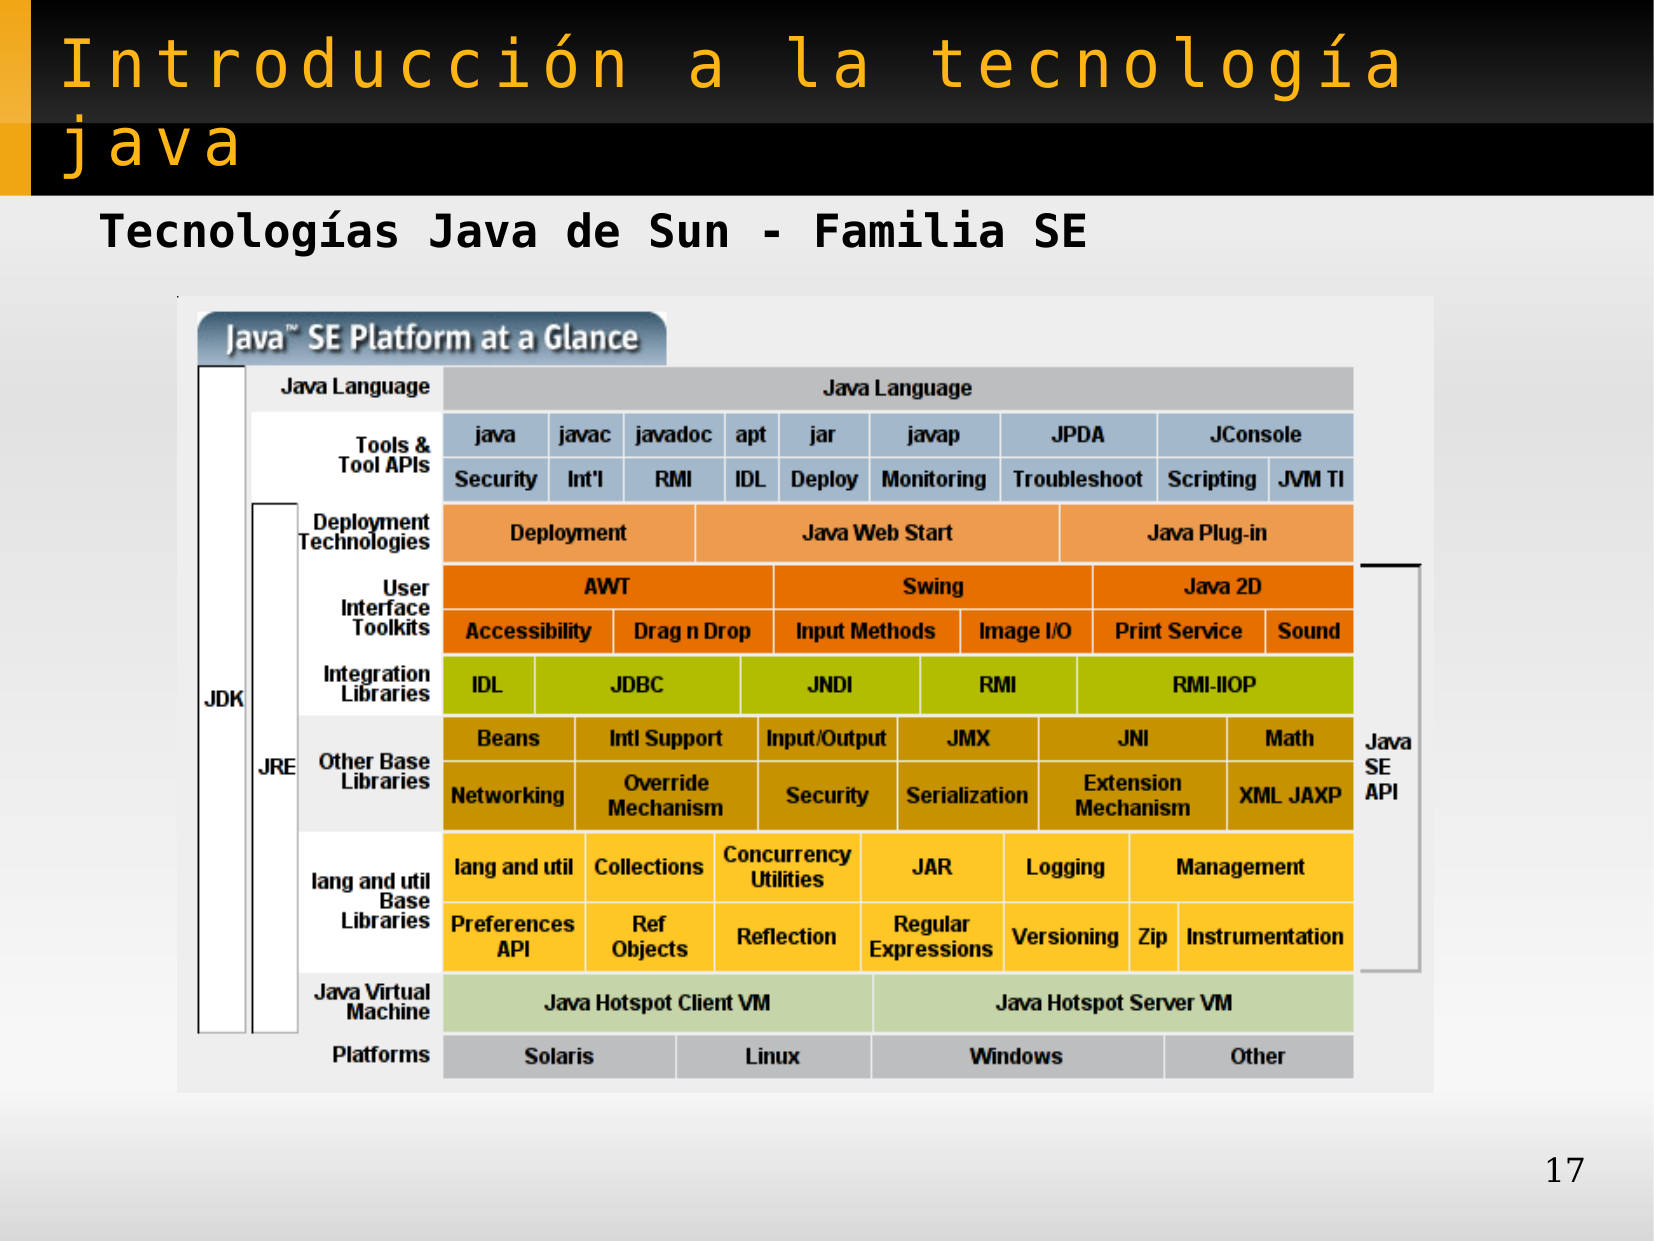

# Introducción a la tecnología java
Tecnologías Java de Sun - Familia SE
17